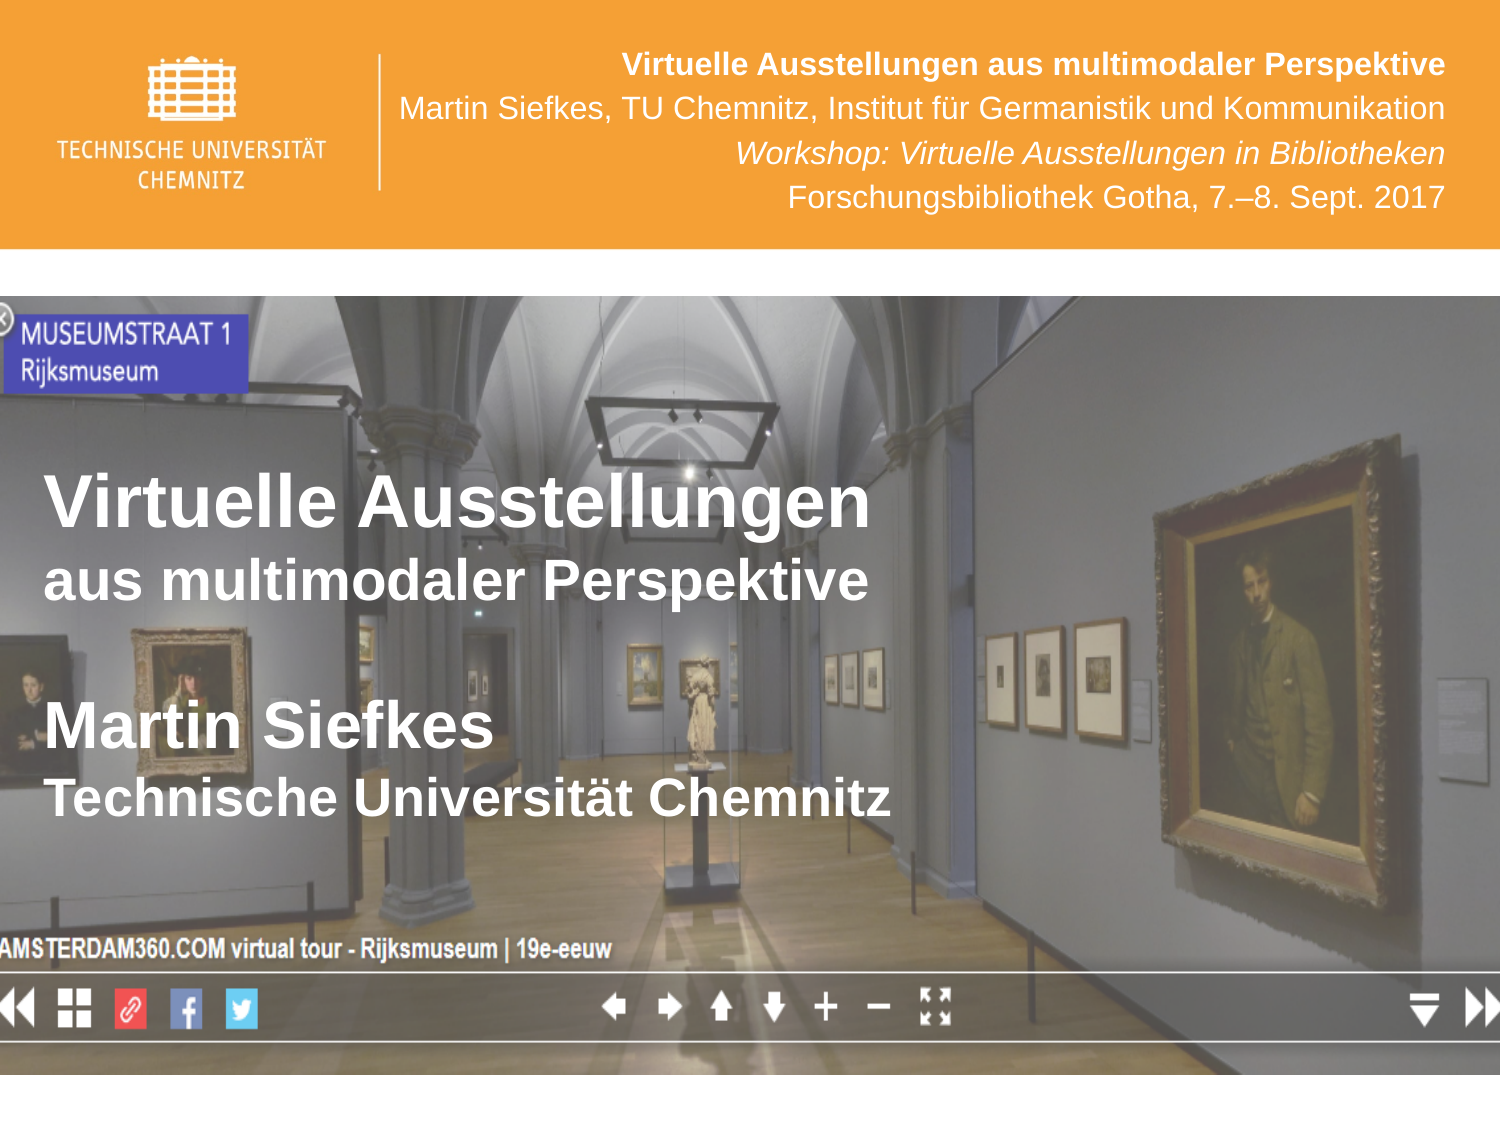

#
Virtuelle Ausstellungen
aus multimodaler Perspektive
Martin Siefkes
Technische Universität Chemnitz